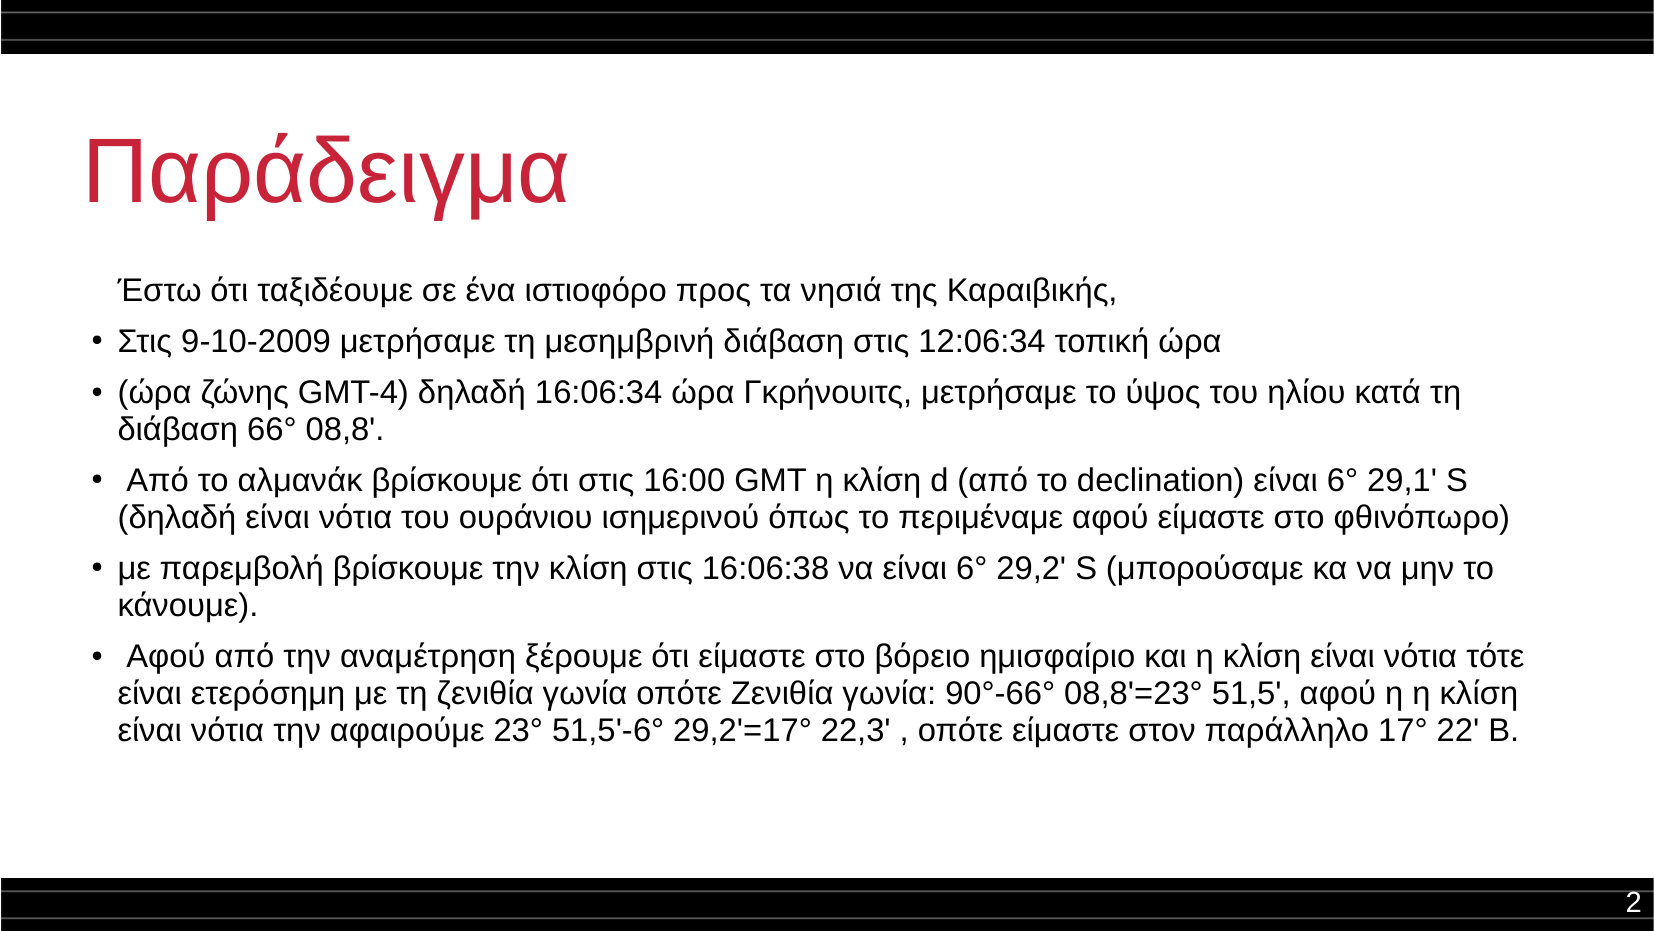

# Παράδειγμα
Έστω ότι ταξιδέουμε σε ένα ιστιοφόρο προς τα νησιά της Καραιβικής,
Στις 9-10-2009 μετρήσαμε τη μεσημβρινή διάβαση στις 12:06:34 τοπική ώρα
(ώρα ζώνης GMT-4) δηλαδή 16:06:34 ώρα Γκρήνουιτς, μετρήσαμε το ύψος του ηλίου κατά τη διάβαση 66° 08,8'.
 Από το αλμανάκ βρίσκουμε ότι στις 16:00 GMT η κλίση d (από το declination) είναι 6° 29,1' S (δηλαδή είναι νότια του ουράνιου ισημερινού όπως το περιμέναμε αφού είμαστε στο φθινόπωρο)
με παρεμβολή βρίσκουμε την κλίση στις 16:06:38 να είναι 6° 29,2' S (μπορούσαμε κα να μην το κάνουμε).
 Αφού από την αναμέτρηση ξέρουμε ότι είμαστε στο βόρειο ημισφαίριο και η κλίση είναι νότια τότε είναι ετερόσημη με τη ζενιθία γωνία οπότε Ζενιθία γωνία: 90°-66° 08,8'=23° 51,5', αφού η η κλίση είναι νότια την αφαιρούμε 23° 51,5'-6° 29,2'=17° 22,3' , οπότε είμαστε στον παράλληλο 17° 22' Β.